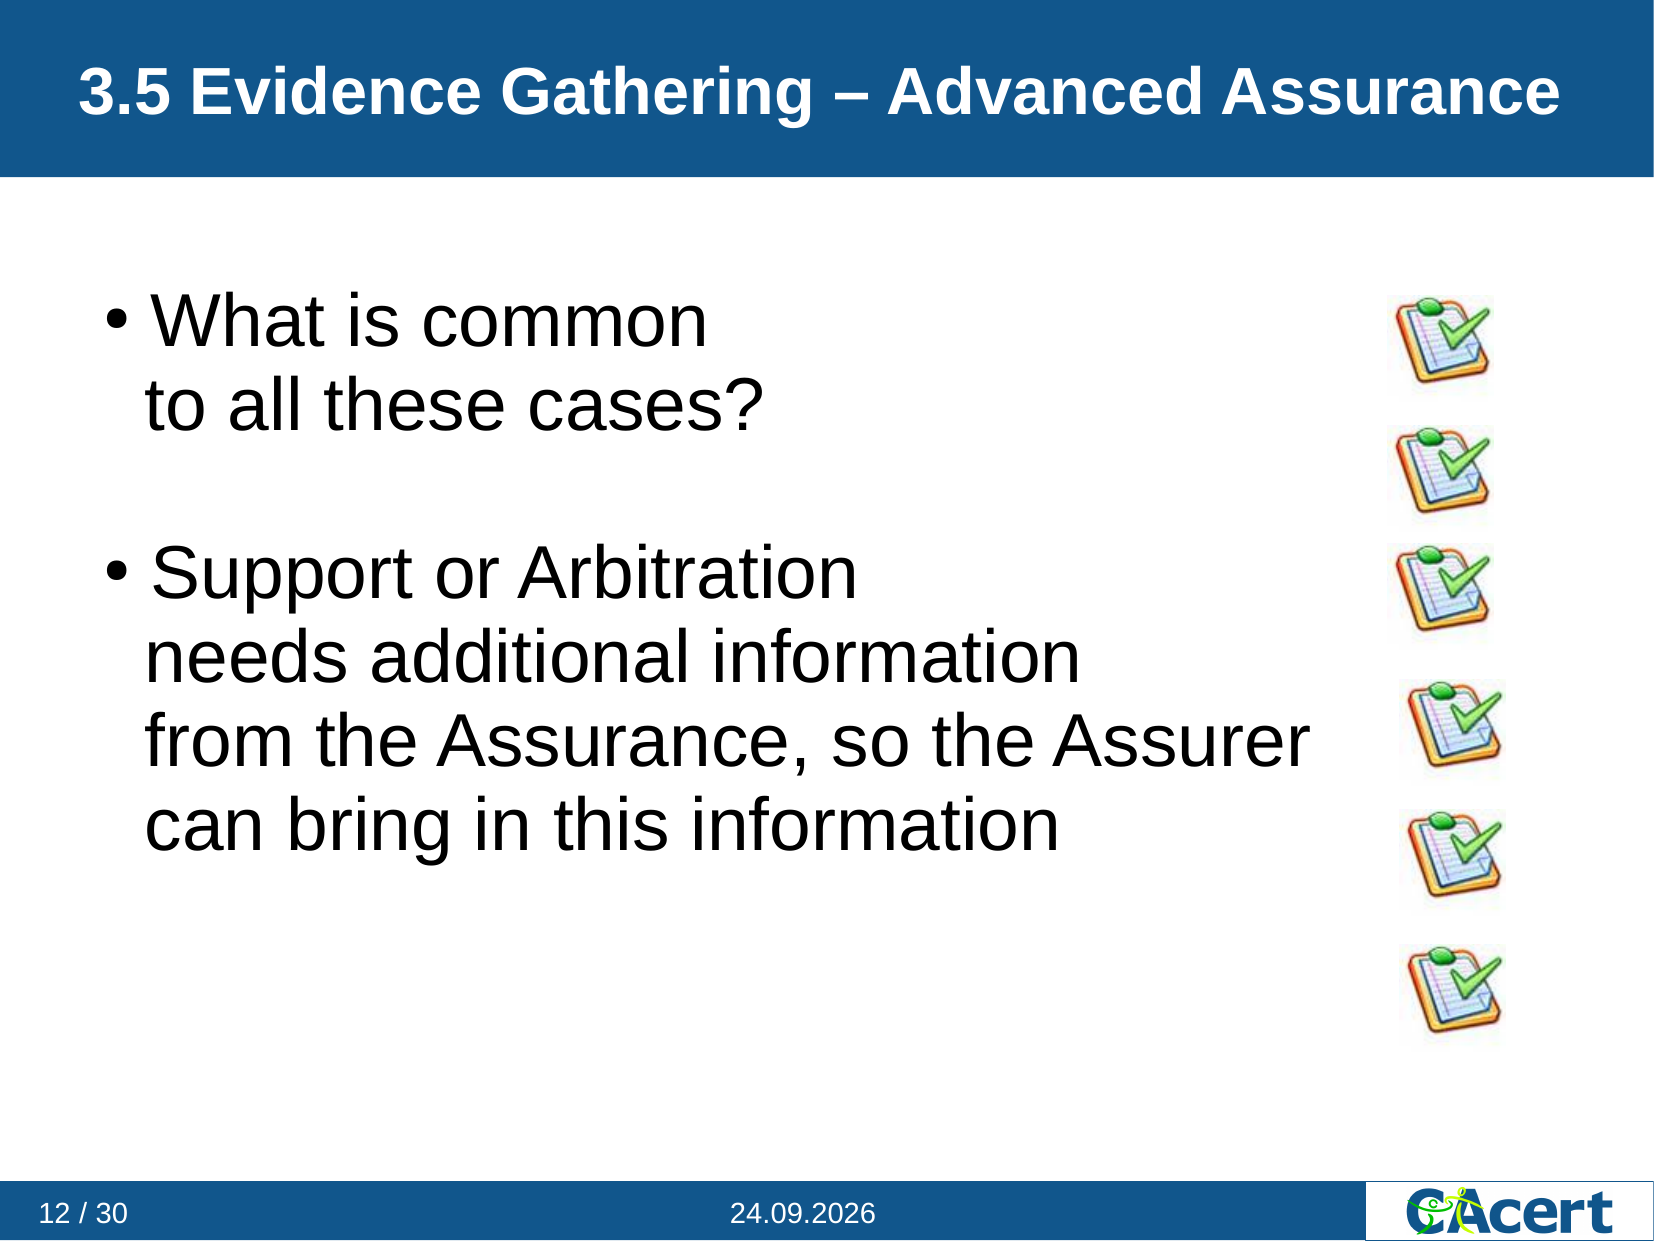

# 3.5 Evidence Gathering – Advanced Assurance
 What is common
 to all these cases?
 Support or Arbitration
 needs additional information
 from the Assurance, so the Assurer
 can bring in this information